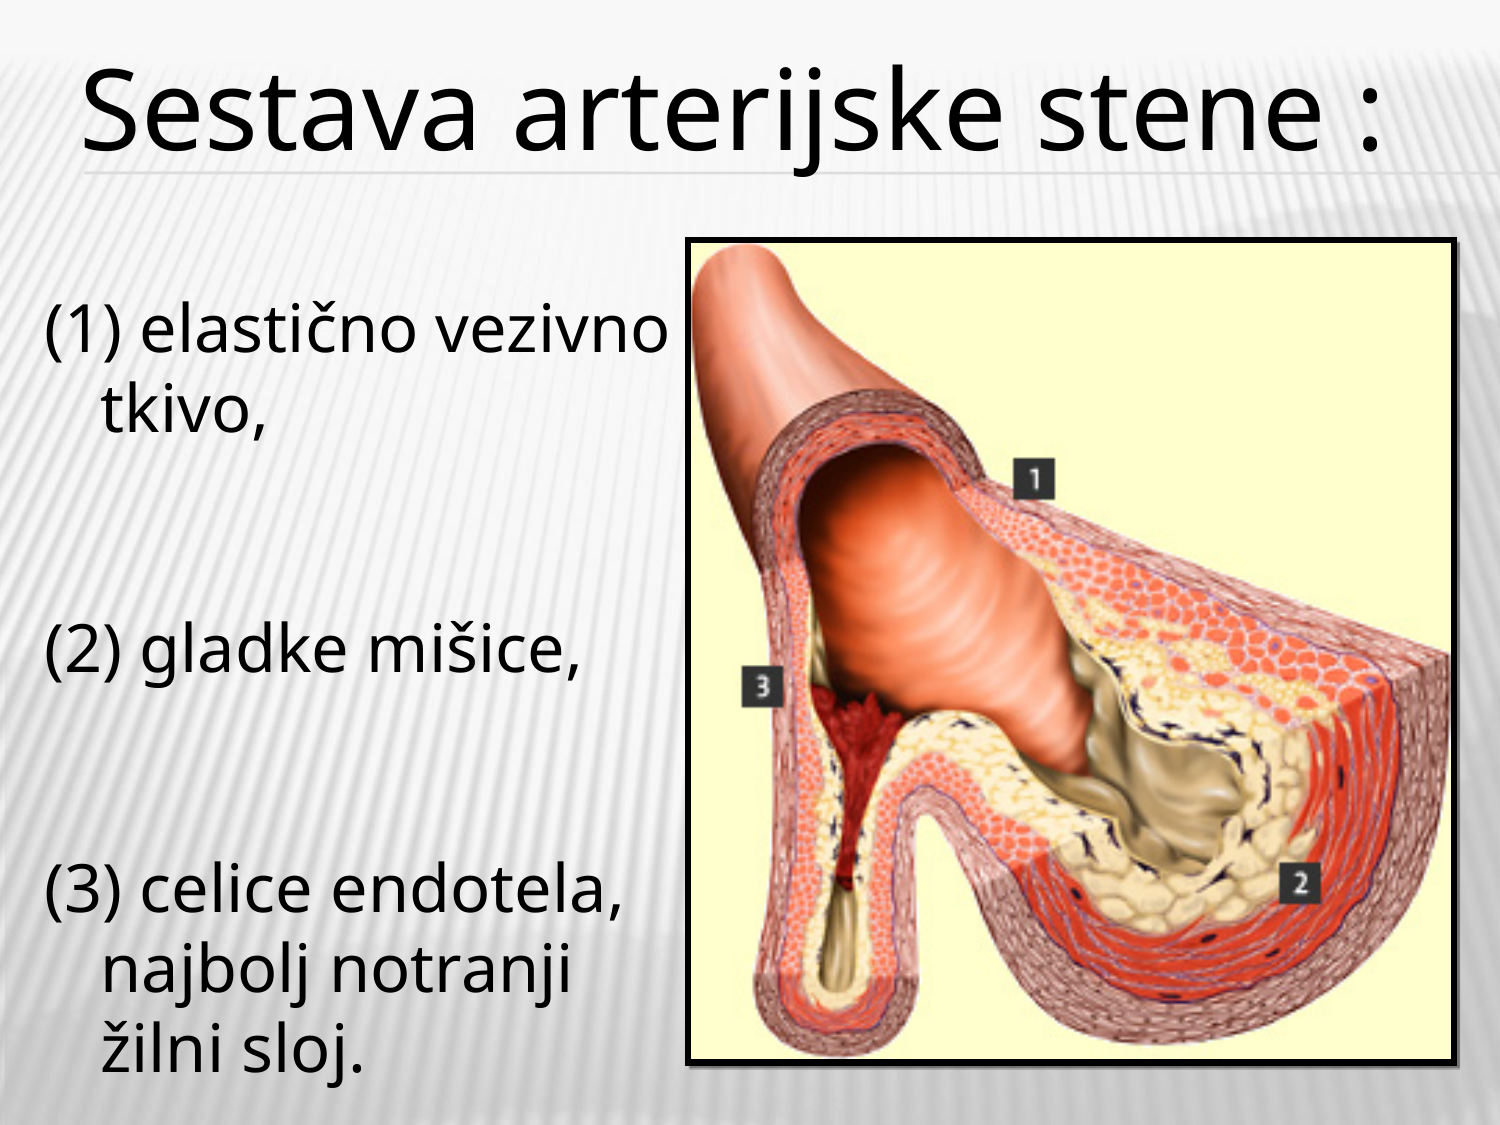

Sestava arterijske stene :
 elastično vezivno tkivo,
(2) gladke mišice,
(3) celice endotela, najbolj notranji žilni sloj.